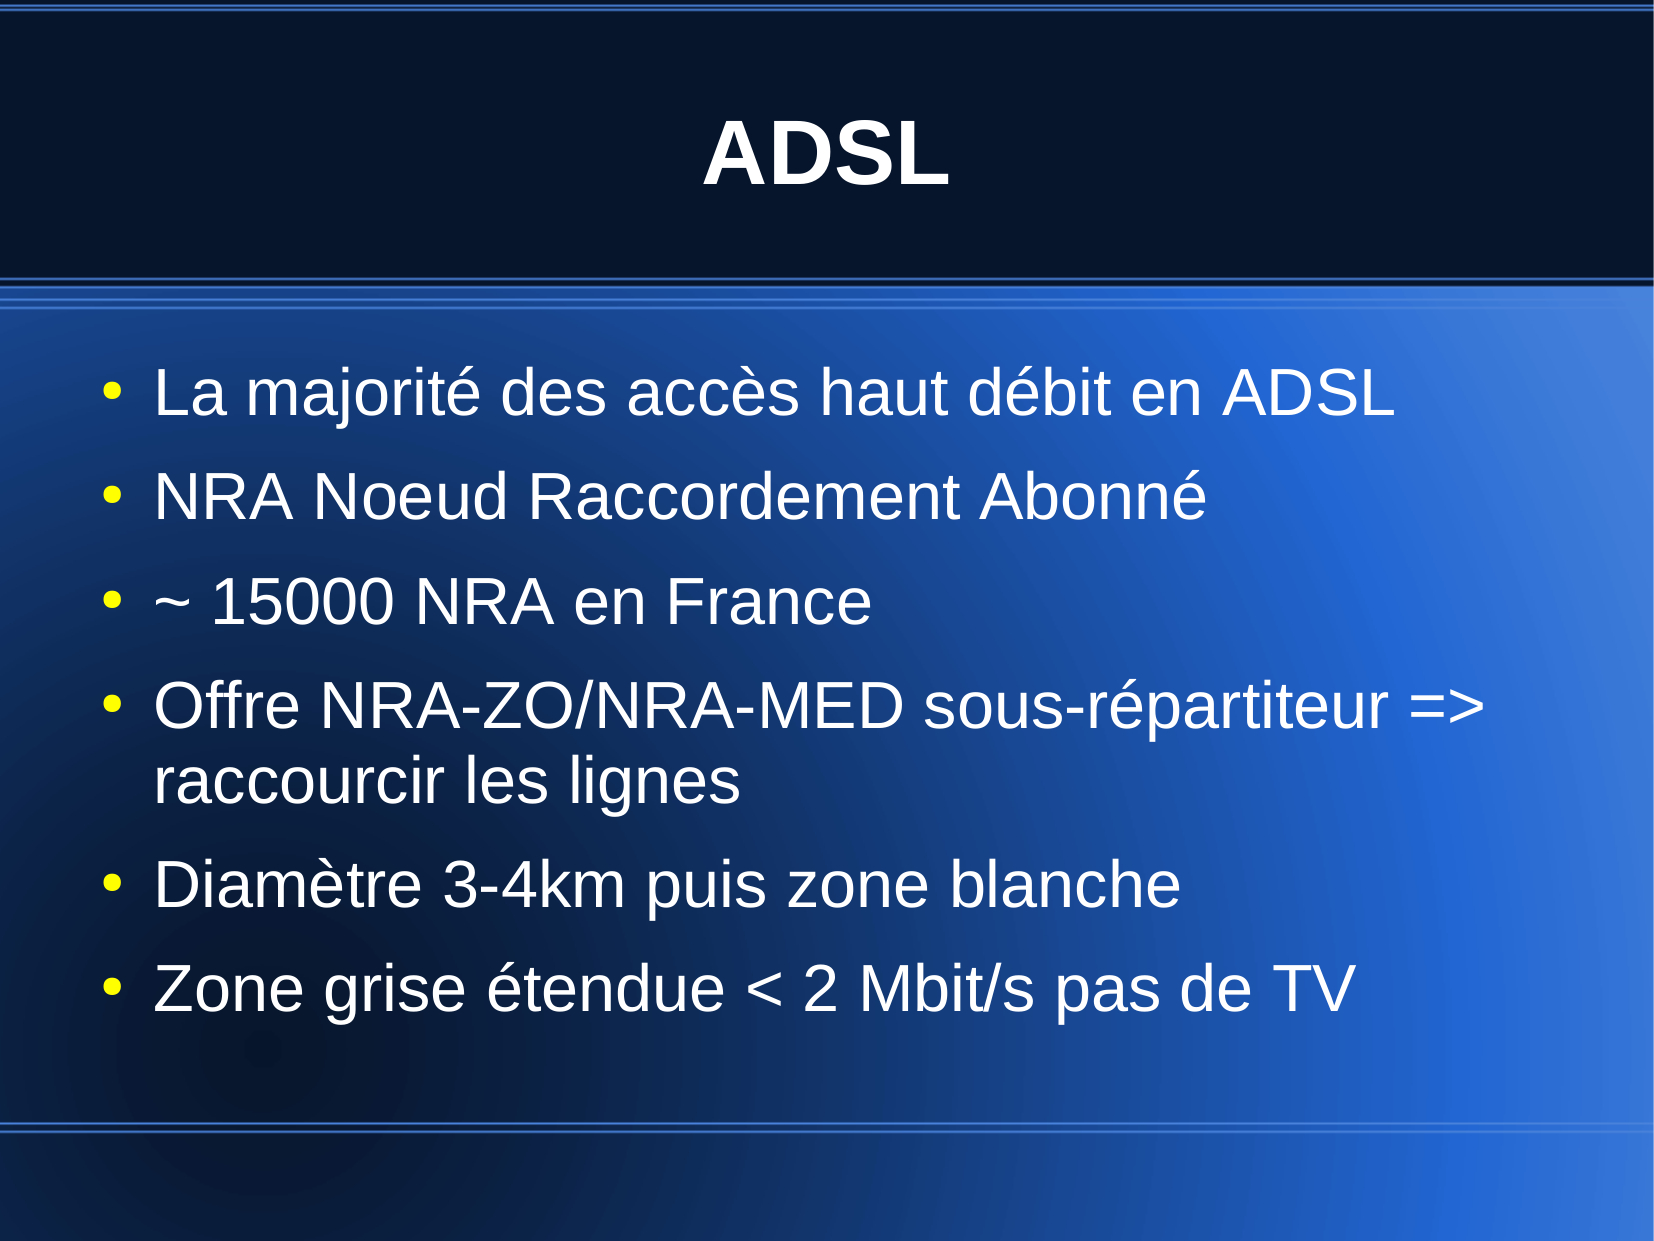

# ADSL
La majorité des accès haut débit en ADSL
NRA Noeud Raccordement Abonné
~ 15000 NRA en France
Offre NRA-ZO/NRA-MED sous-répartiteur => raccourcir les lignes
Diamètre 3-4km puis zone blanche
Zone grise étendue < 2 Mbit/s pas de TV